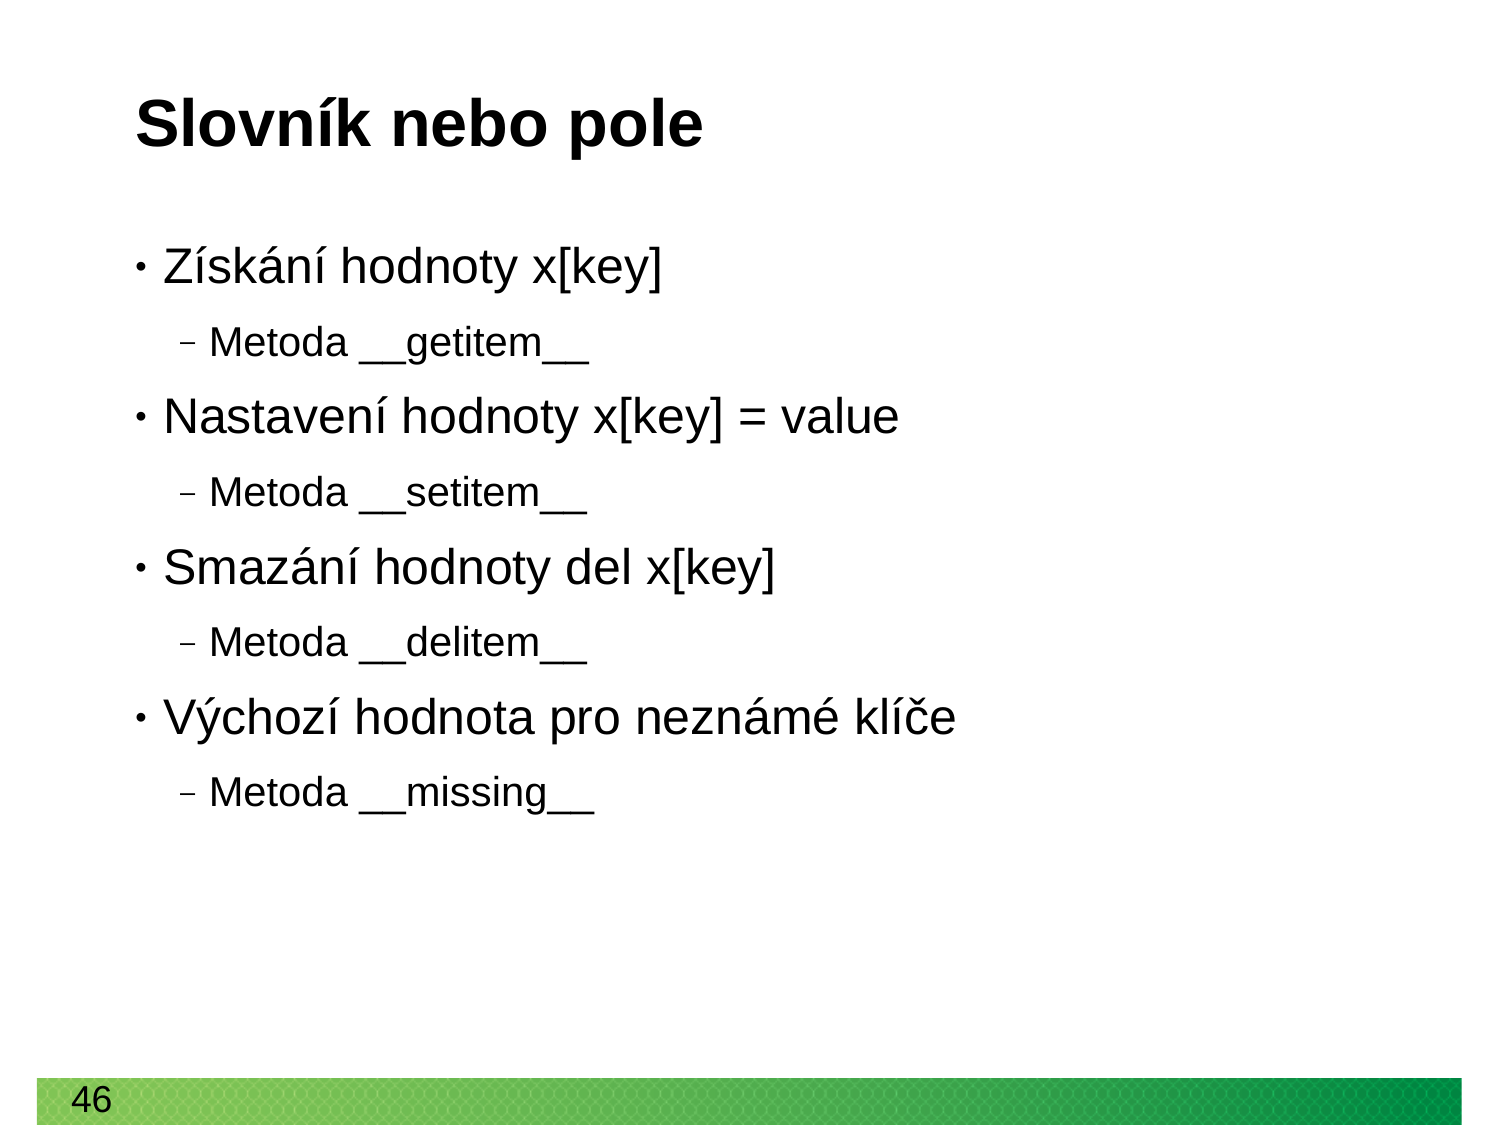

# Slovník nebo pole
Získání hodnoty x[key]
Metoda __getitem__
Nastavení hodnoty x[key] = value
Metoda __setitem__
Smazání hodnoty del x[key]
Metoda __delitem__
Výchozí hodnota pro neznámé klíče
Metoda __missing__